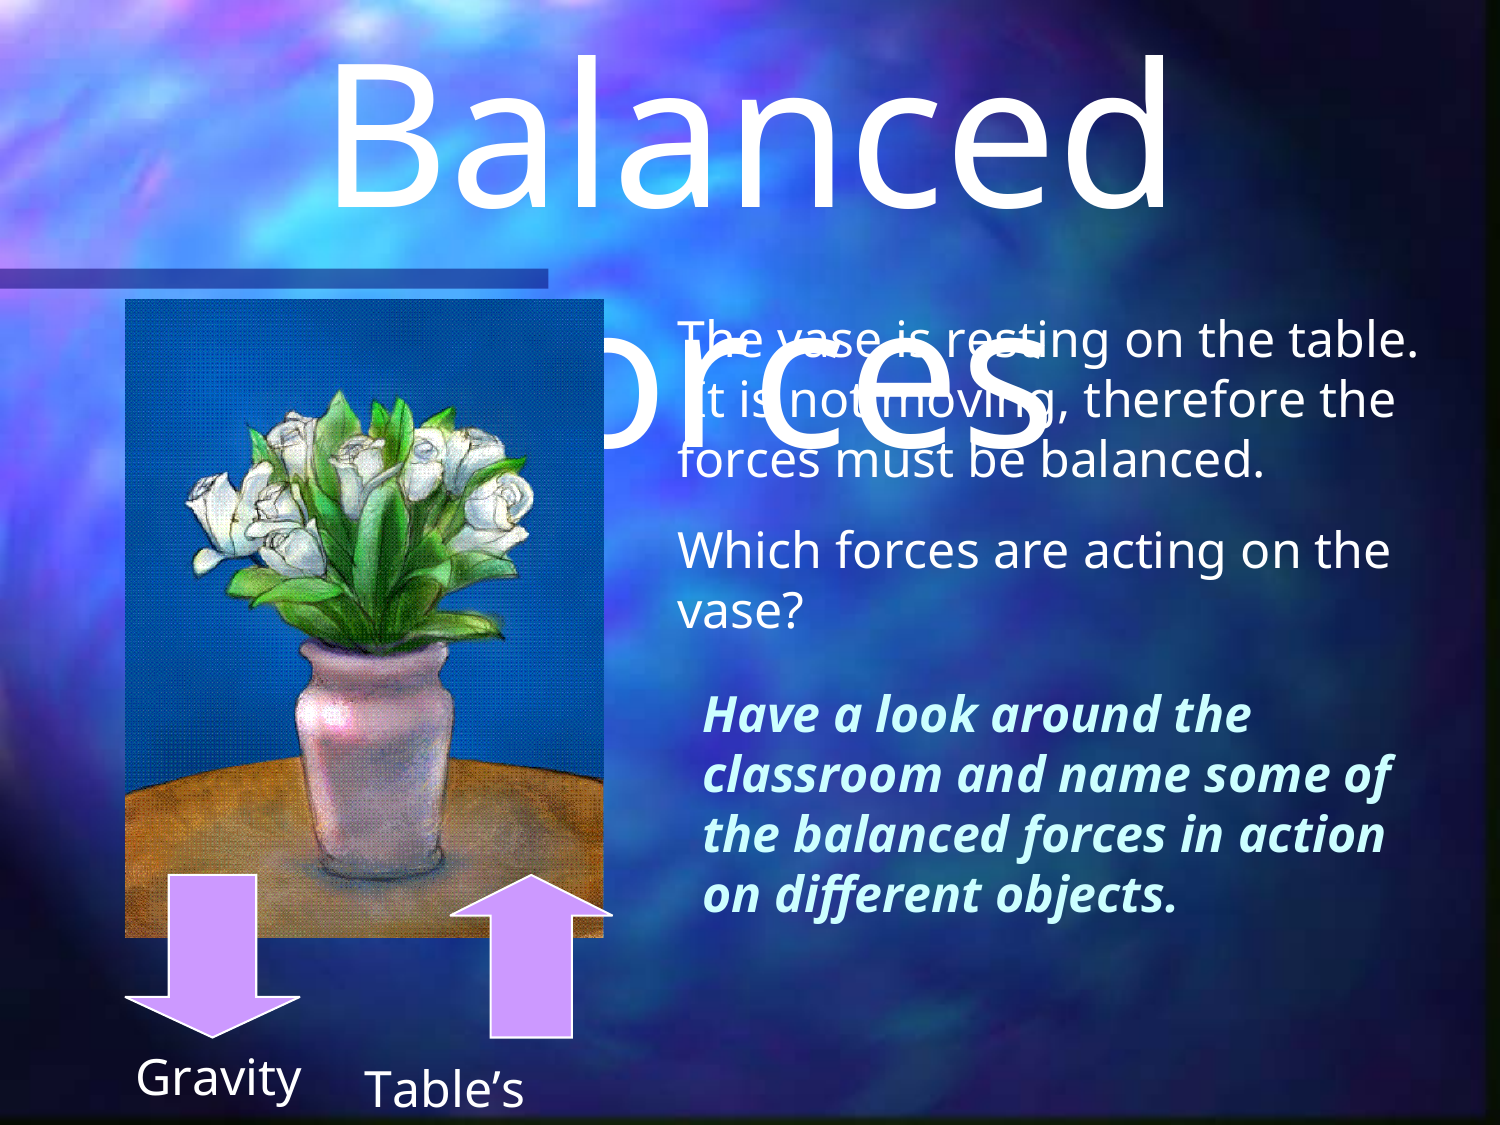

Balanced Forces
The vase is resting on the table. It is not moving, therefore the forces must be balanced.
Which forces are acting on the vase?
Have a look around the classroom and name some of the balanced forces in action on different objects.
Gravity
Table’s Upthrust